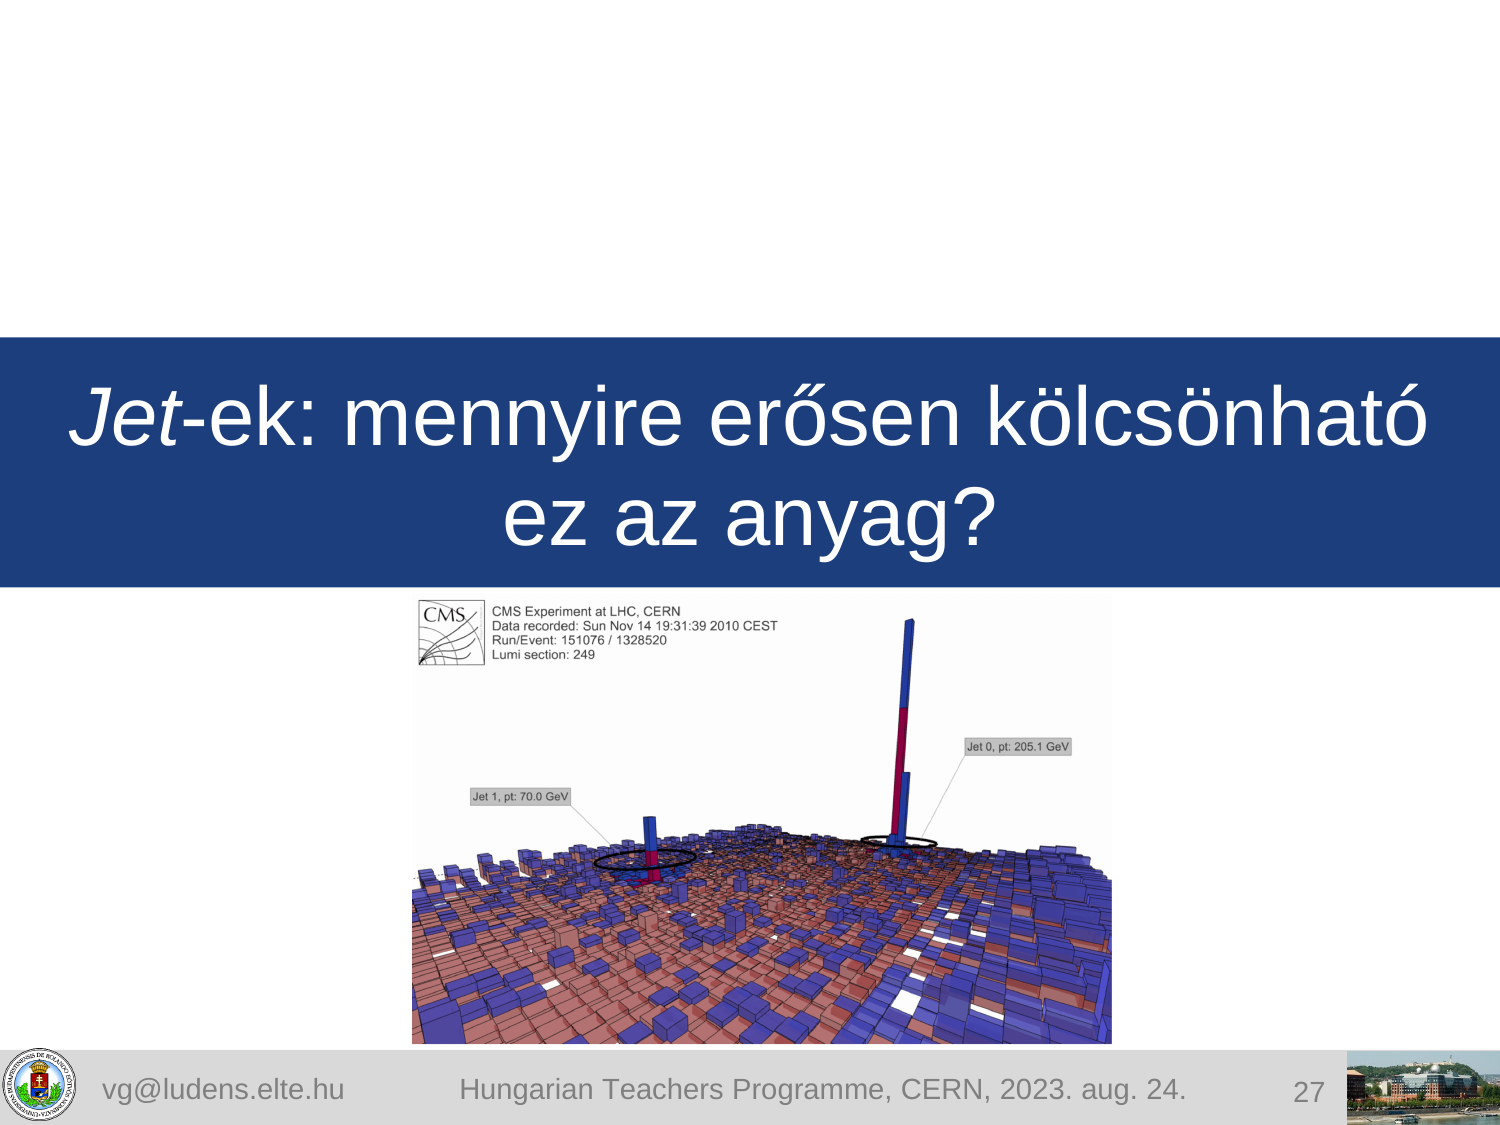

# Jet-ek: mennyire erősen kölcsönható ez az anyag?
27